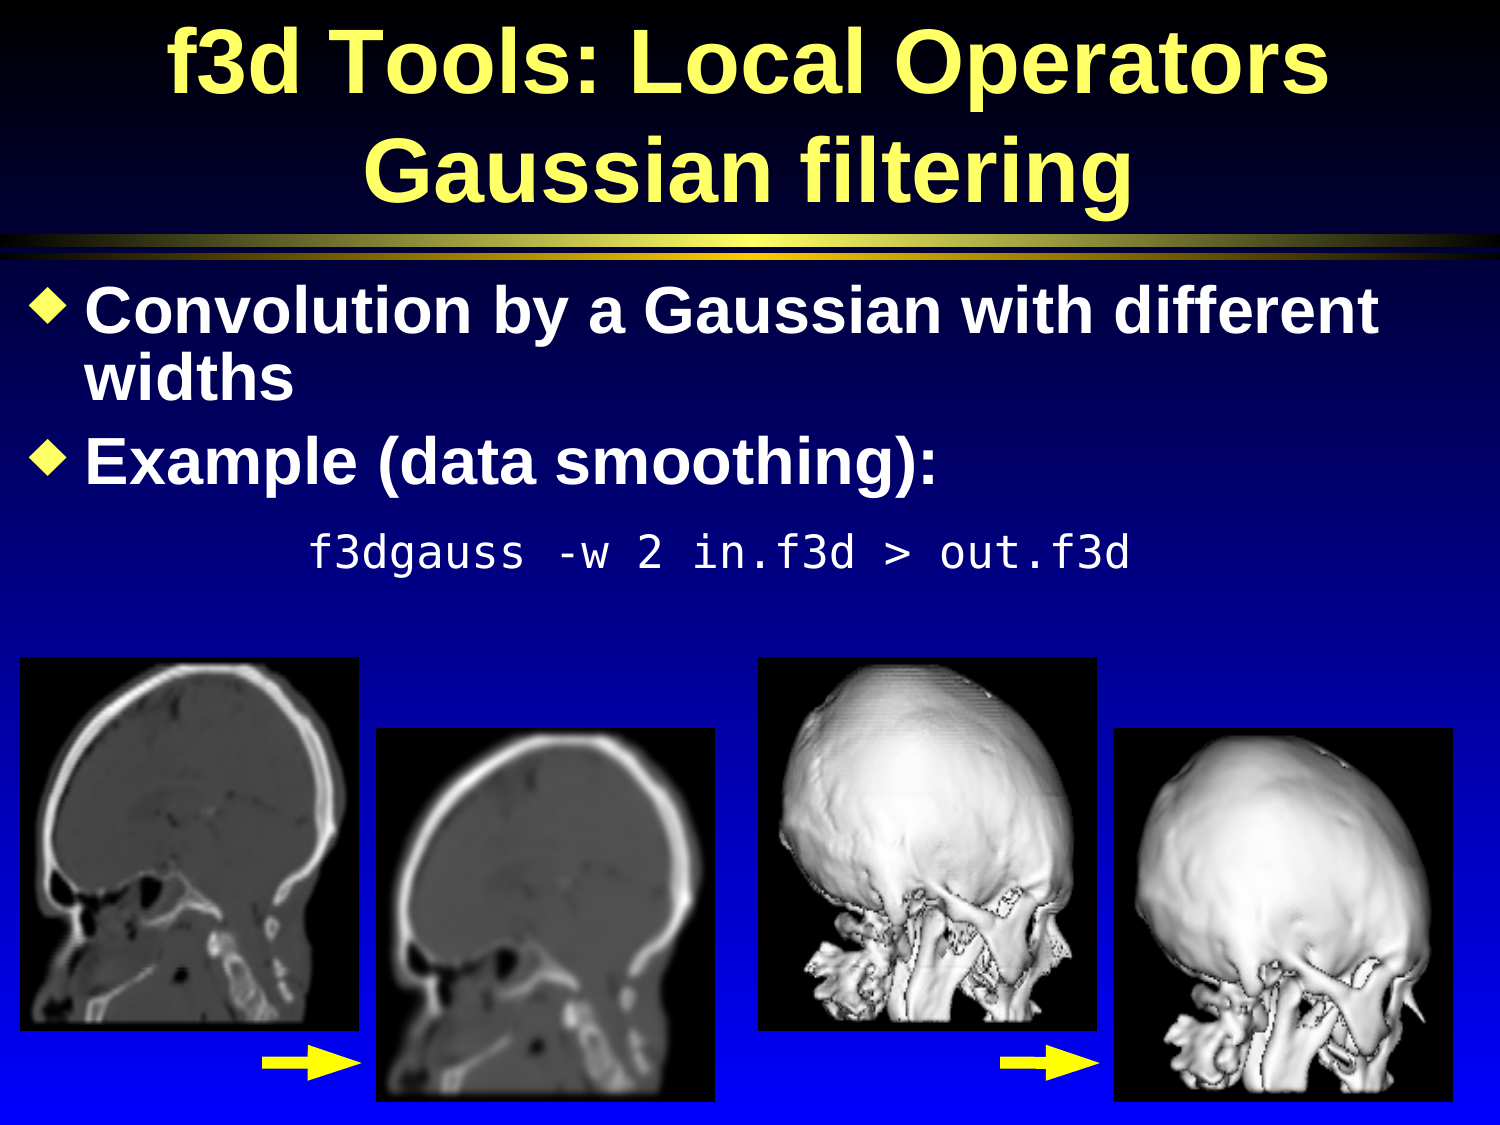

# f3d Tools: Local Operators Gaussian filtering
Convolution by a Gaussian with different widths
Example (data smoothing):
 f3dgauss -w 2 in.f3d > out.f3d